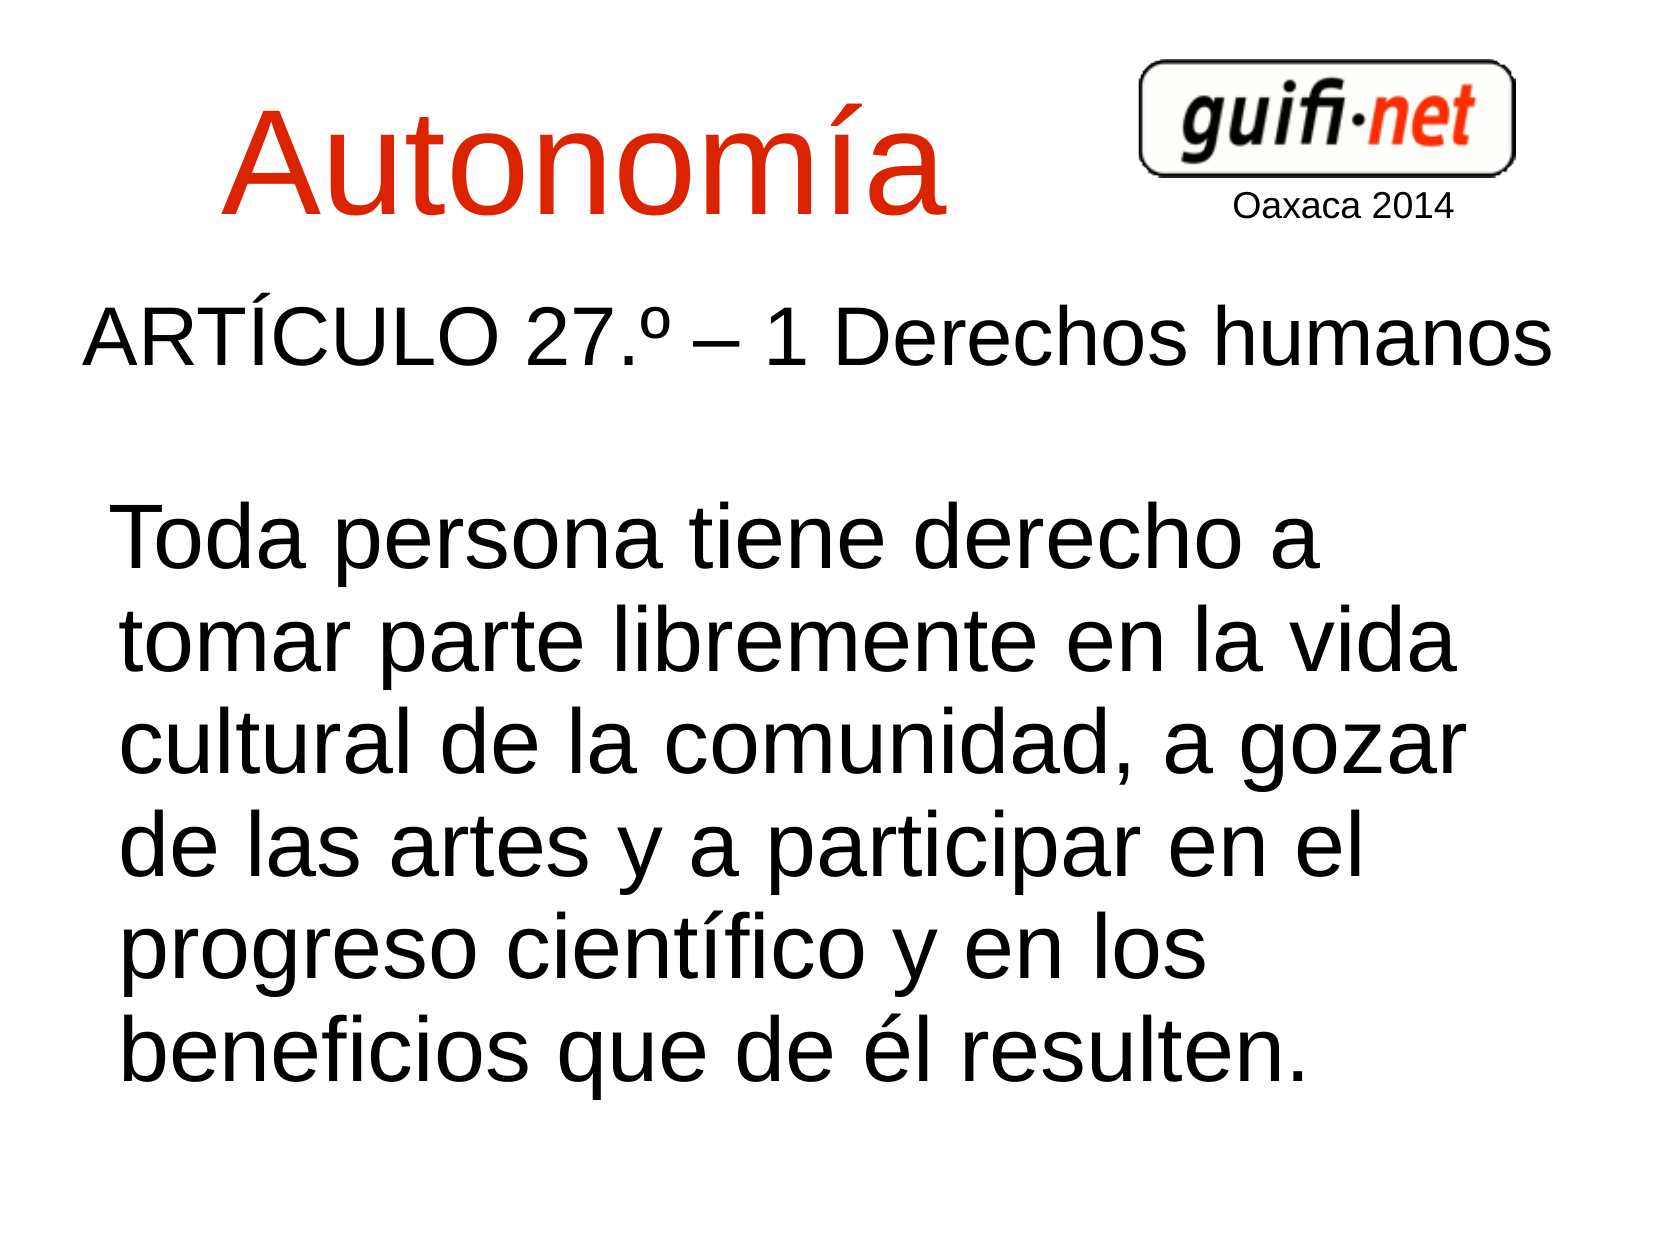

# Autonomía
Oaxaca 2014
ARTÍCULO 27.º – 1 Derechos humanos
 Toda persona tiene derecho a tomar parte libremente en la vida cultural de la comunidad, a gozar de las artes y a participar en el progreso científico y en los beneficios que de él resulten.